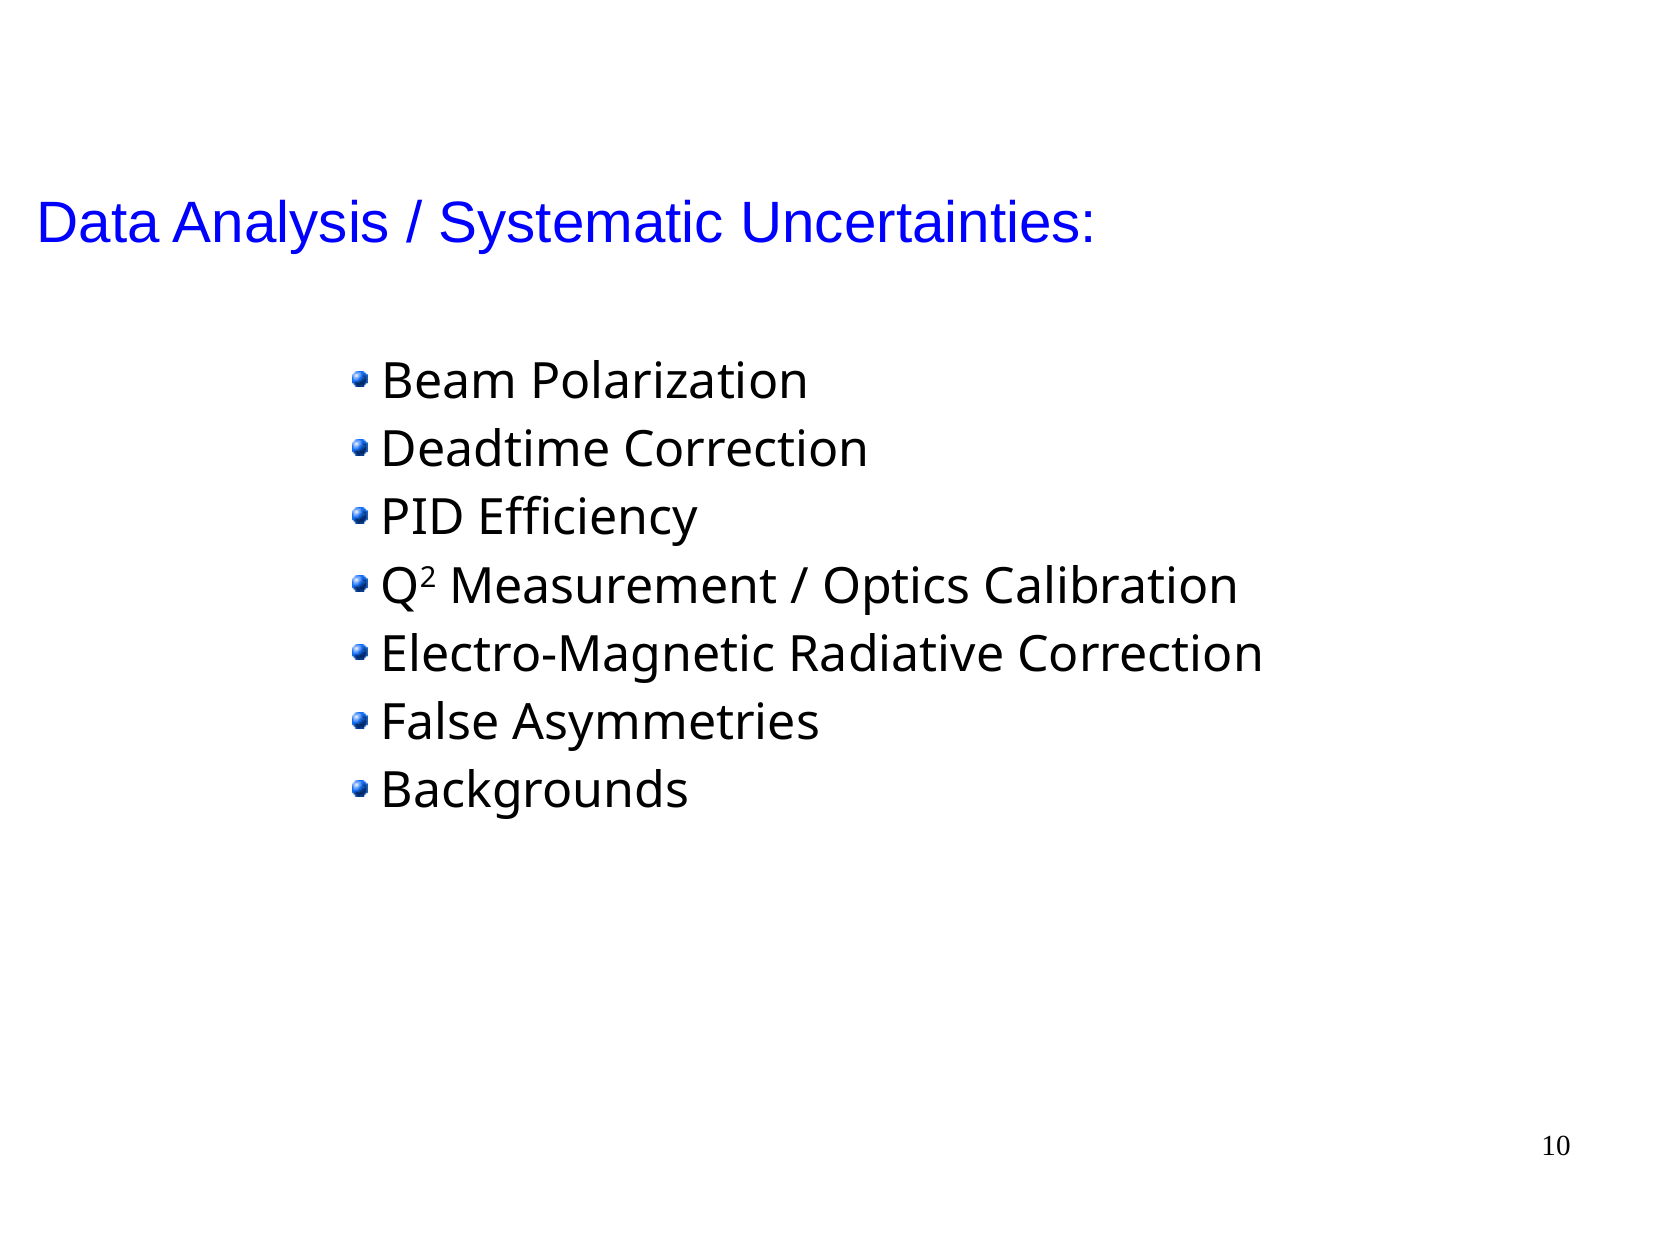

Data Analysis / Systematic Uncertainties:
 Beam Polarization
 Deadtime Correction
 PID Efficiency
 Q2 Measurement / Optics Calibration
 Electro-Magnetic Radiative Correction
 False Asymmetries
 Backgrounds
10